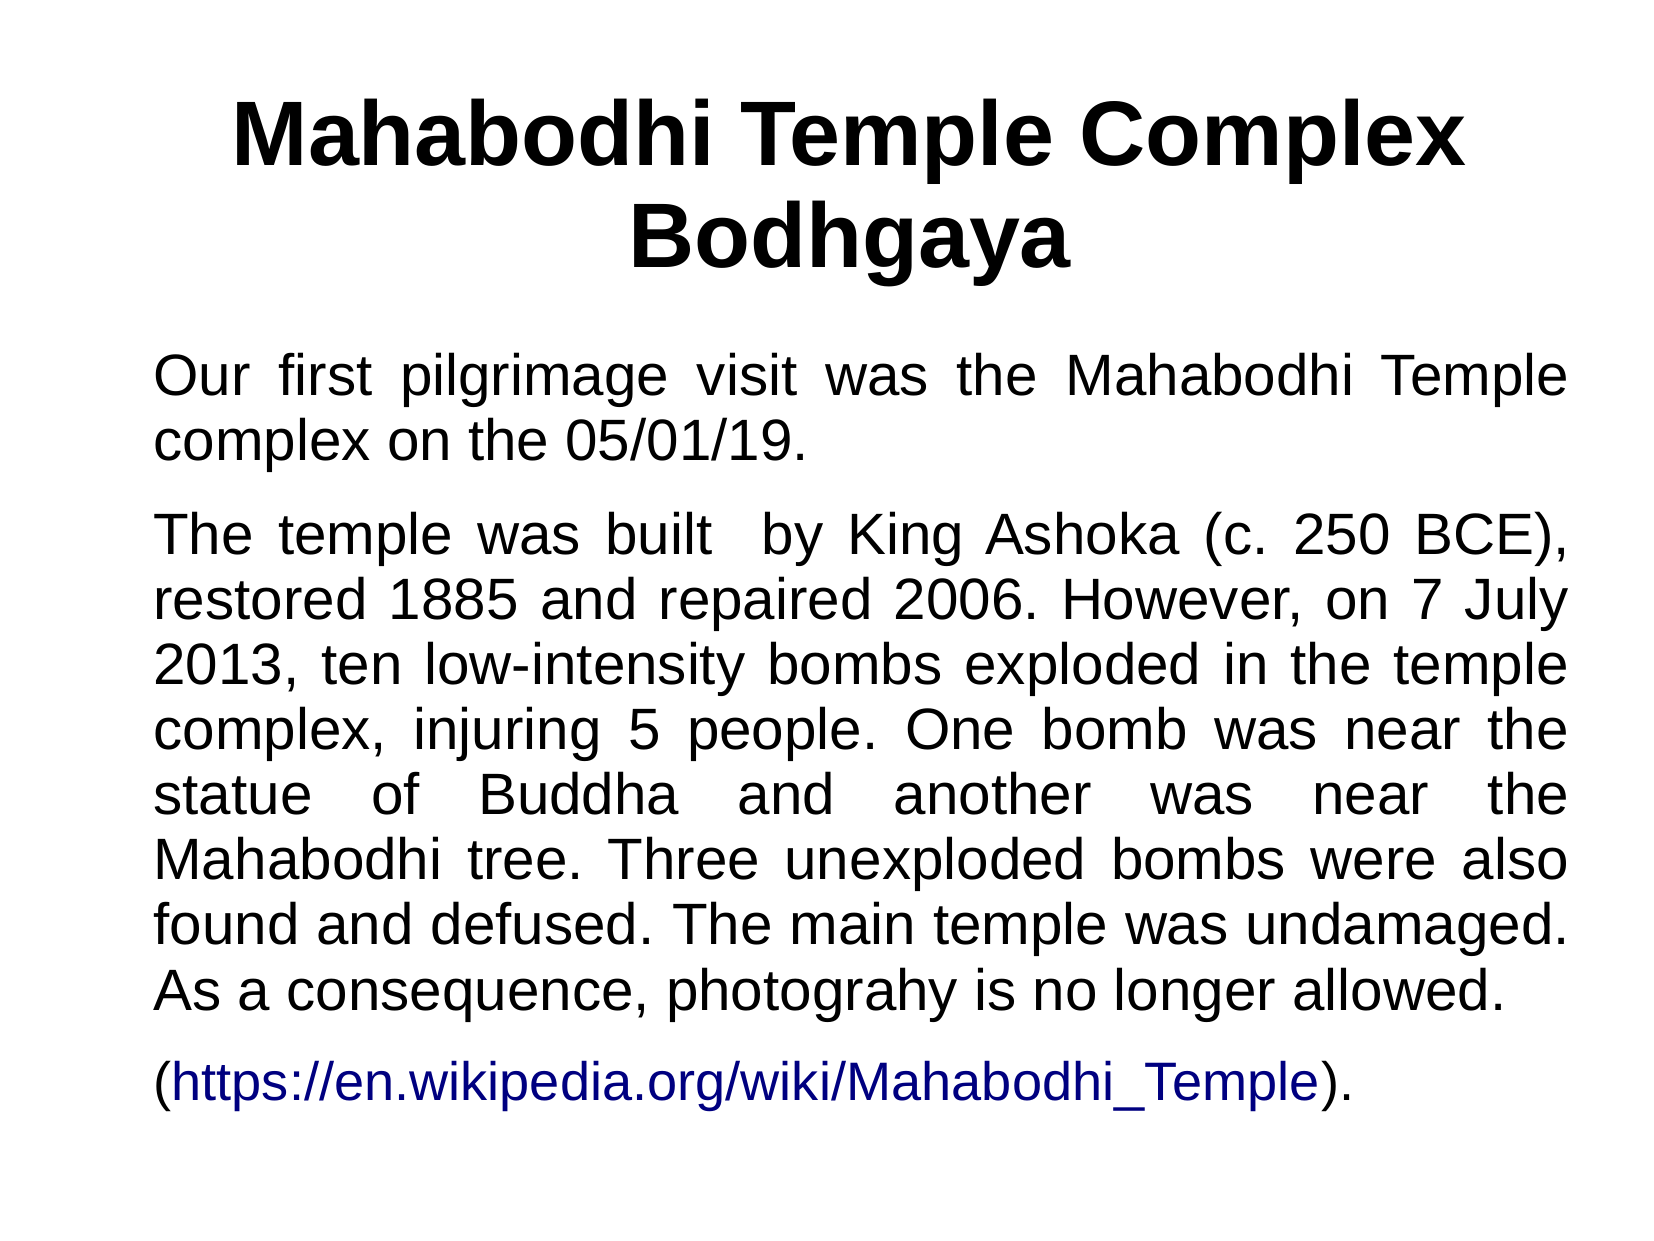

# Mahabodhi Temple Complex Bodhgaya
Our first pilgrimage visit was the Mahabodhi Temple complex on the 05/01/19.
The temple was built by King Ashoka (c. 250 BCE), restored 1885 and repaired 2006. However, on 7 July 2013, ten low-intensity bombs exploded in the temple complex, injuring 5 people. One bomb was near the statue of Buddha and another was near the Mahabodhi tree. Three unexploded bombs were also found and defused. The main temple was undamaged. As a consequence, photograhy is no longer allowed.
(https://en.wikipedia.org/wiki/Mahabodhi_Temple).